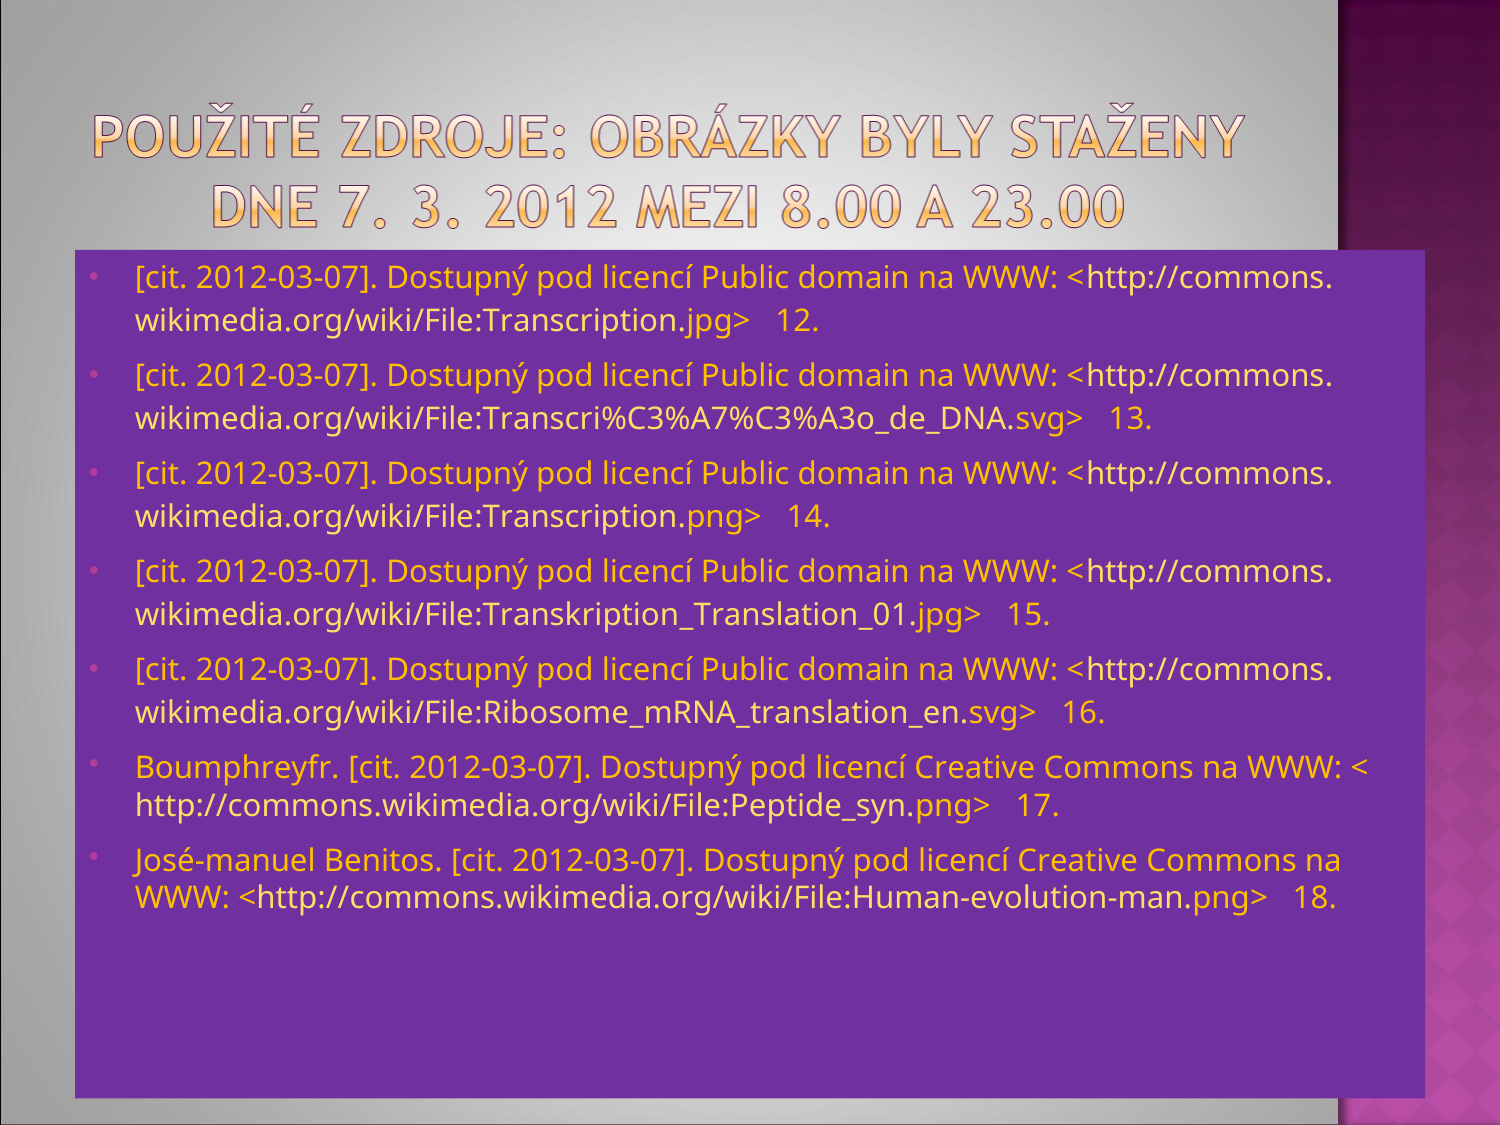

# [cit. 2012-03-07]. Dostupný pod licencí Public domain na WWW: <http://commons.wikimedia.org/wiki/File:Transcription.jpg> 12.
[cit. 2012-03-07]. Dostupný pod licencí Public domain na WWW: <http://commons.wikimedia.org/wiki/File:Transcri%C3%A7%C3%A3o_de_DNA.svg> 13.
[cit. 2012-03-07]. Dostupný pod licencí Public domain na WWW: <http://commons.wikimedia.org/wiki/File:Transcription.png> 14.
[cit. 2012-03-07]. Dostupný pod licencí Public domain na WWW: <http://commons.wikimedia.org/wiki/File:Transkription_Translation_01.jpg> 15.
[cit. 2012-03-07]. Dostupný pod licencí Public domain na WWW: <http://commons.wikimedia.org/wiki/File:Ribosome_mRNA_translation_en.svg> 16.
Boumphreyfr. [cit. 2012-03-07]. Dostupný pod licencí Creative Commons na WWW: <http://commons.wikimedia.org/wiki/File:Peptide_syn.png> 17.
José-manuel Benitos. [cit. 2012-03-07]. Dostupný pod licencí Creative Commons na WWW: <http://commons.wikimedia.org/wiki/File:Human-evolution-man.png> 18.